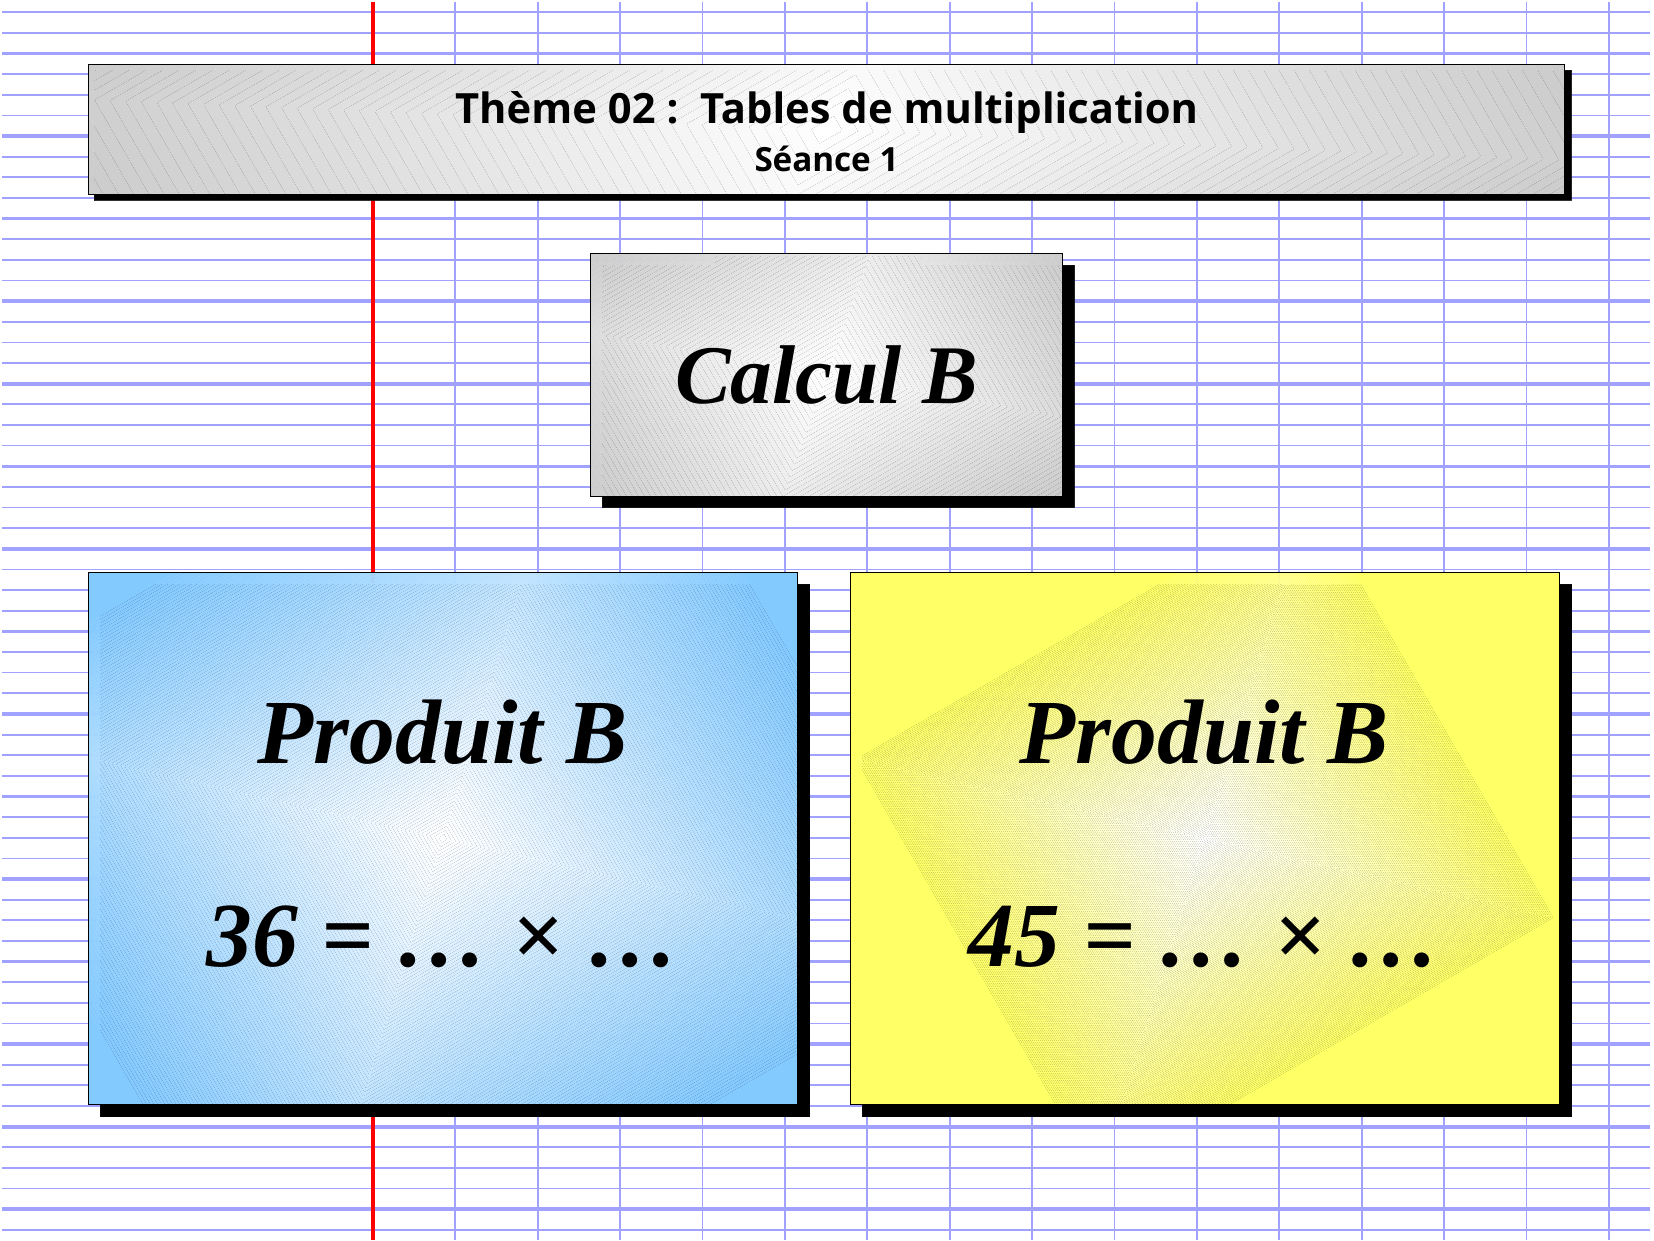

Thème 02 : Tables de multiplication
Séance 1
Calcul B
9
0
1
2
3
4
5
6
7
8
Produit B
36 = … × …
Produit B
45 = … × …